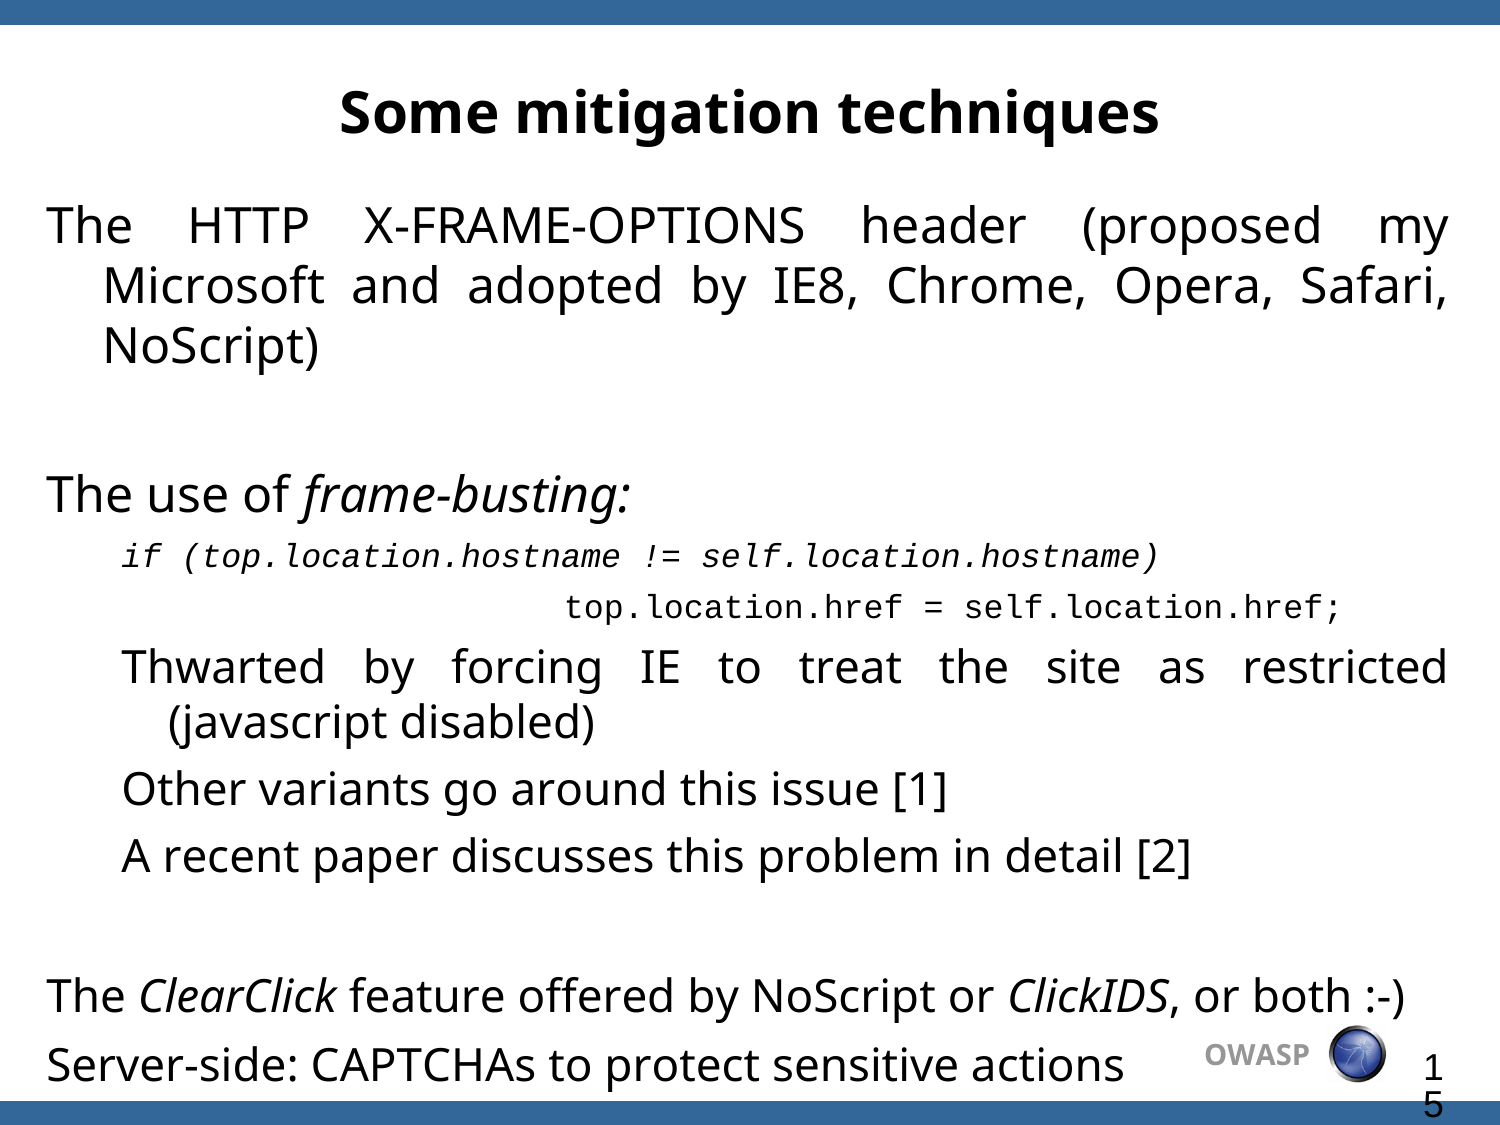

# Some mitigation techniques
The HTTP X-FRAME-OPTIONS header (proposed my Microsoft and adopted by IE8, Chrome, Opera, Safari, NoScript)
The use of frame-busting:
if (top.location.hostname != self.location.hostname)
 top.location.href = self.location.href;
Thwarted by forcing IE to treat the site as restricted (javascript disabled)
Other variants go around this issue [1]
A recent paper discusses this problem in detail [2]
The ClearClick feature offered by NoScript or ClickIDS, or both :-)
Server-side: CAPTCHAs to protect sensitive actions
15